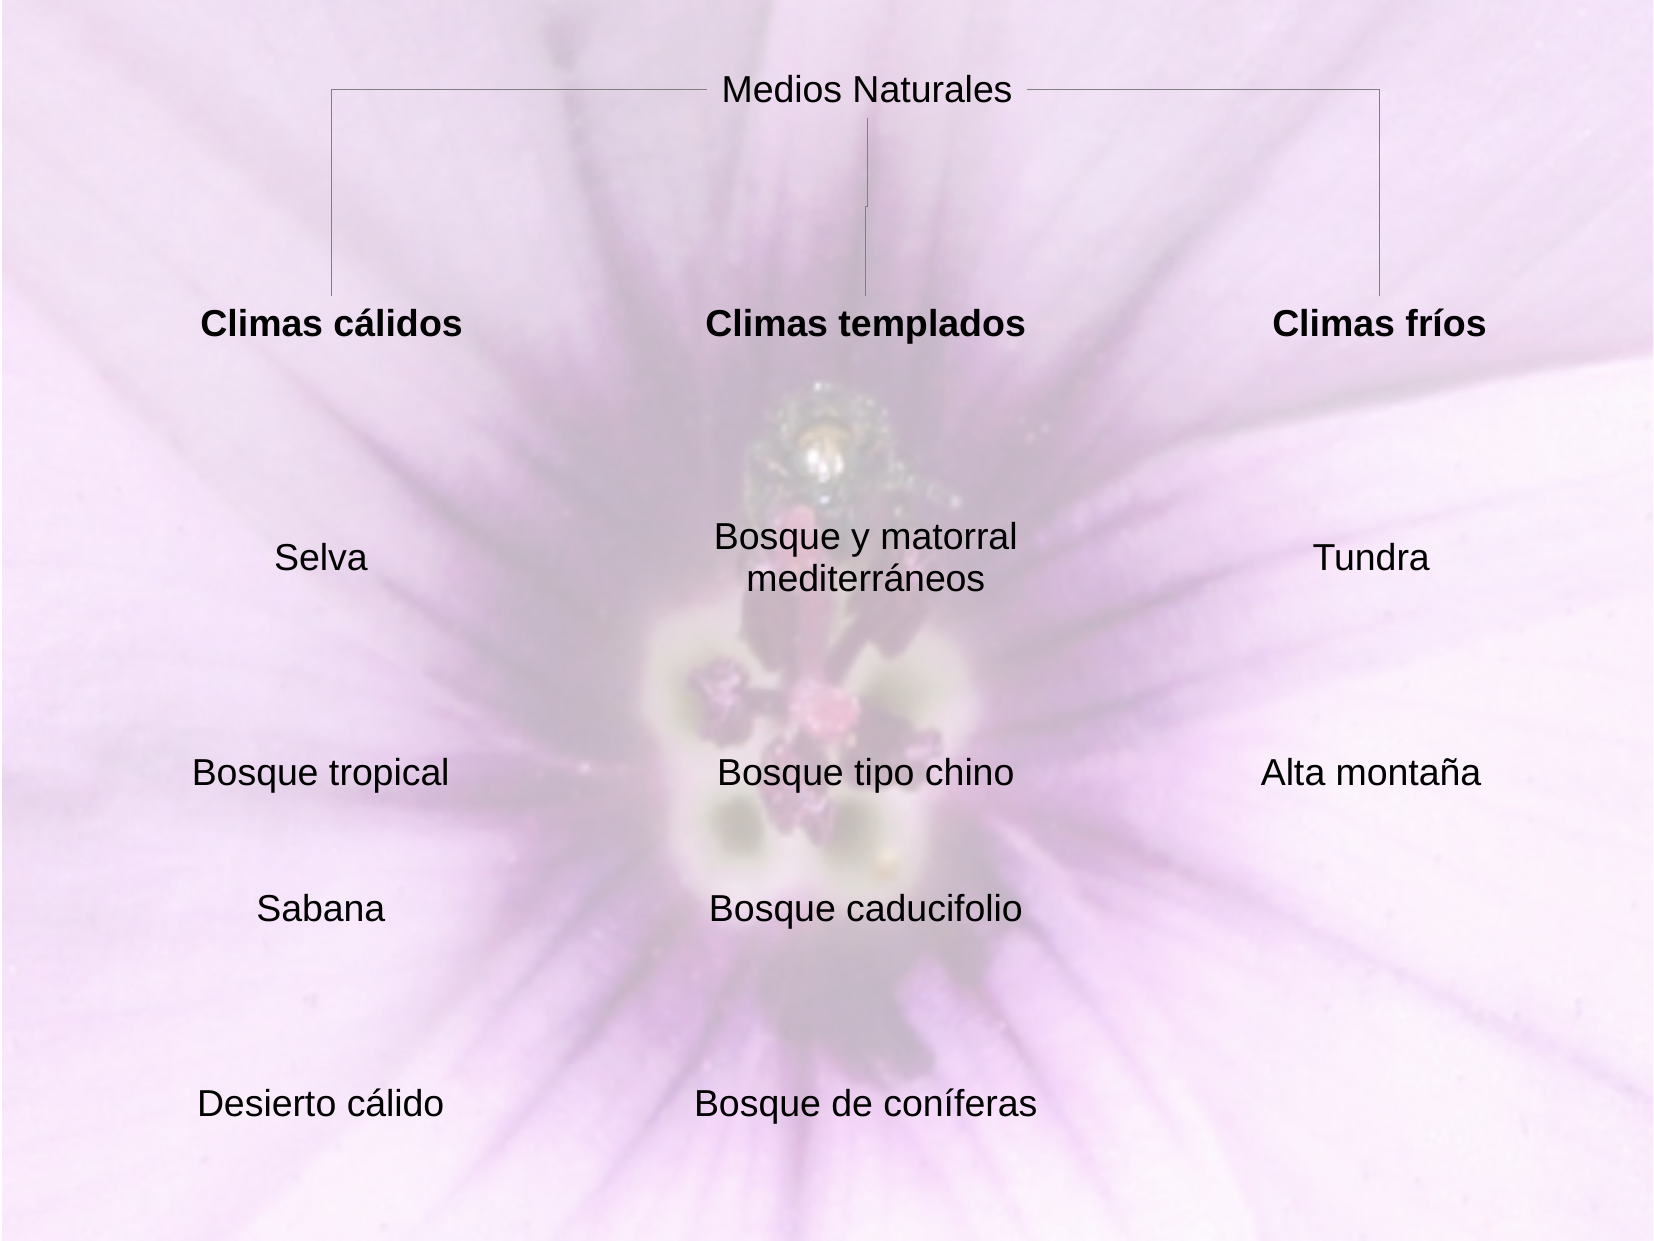

Medios Naturales
Climas cálidos
Climas templados
Climas fríos
Bosque y matorral
mediterráneos
Selva
Tundra
Bosque tropical
Bosque tipo chino
Alta montaña
Sabana
Bosque caducifolio
Desierto cálido
Bosque de coníferas